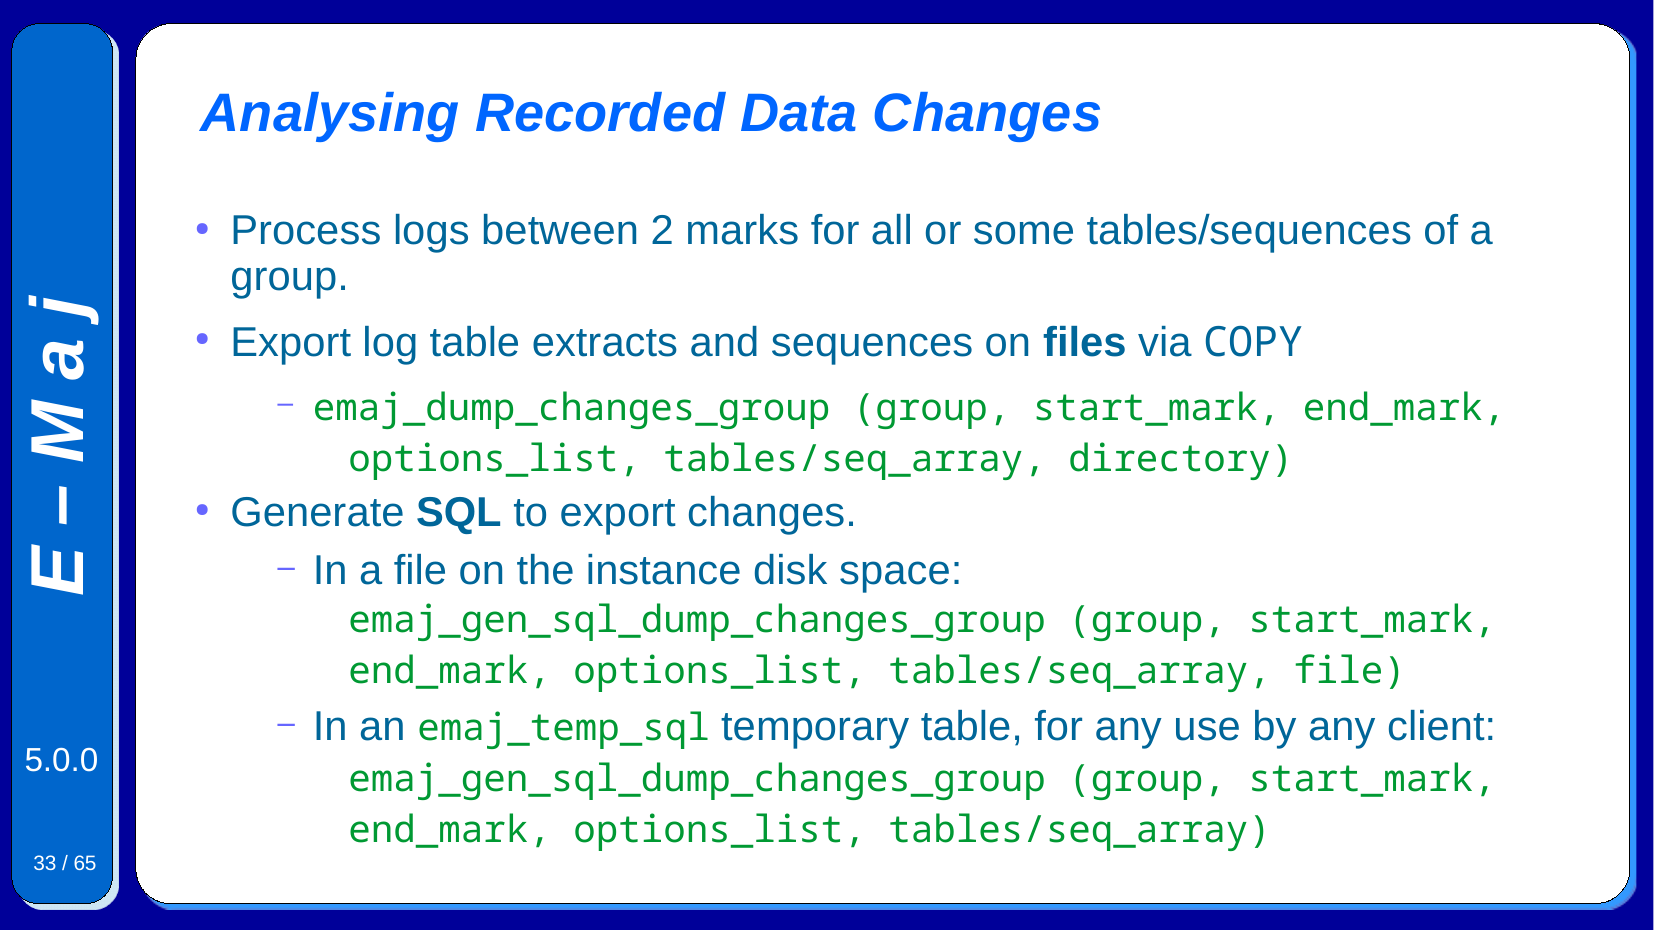

# Analysing Recorded Data Changes
Process logs between 2 marks for all or some tables/sequences of a group.
Export log table extracts and sequences on files via COPY
emaj_dump_changes_group (group, start_mark, end_mark, options_list, tables/seq_array, directory)
Generate SQL to export changes.
In a file on the instance disk space:
emaj_gen_sql_dump_changes_group (group, start_mark, end_mark, options_list, tables/seq_array, file)
In an emaj_temp_sql temporary table, for any use by any client:
emaj_gen_sql_dump_changes_group (group, start_mark, end_mark, options_list, tables/seq_array)